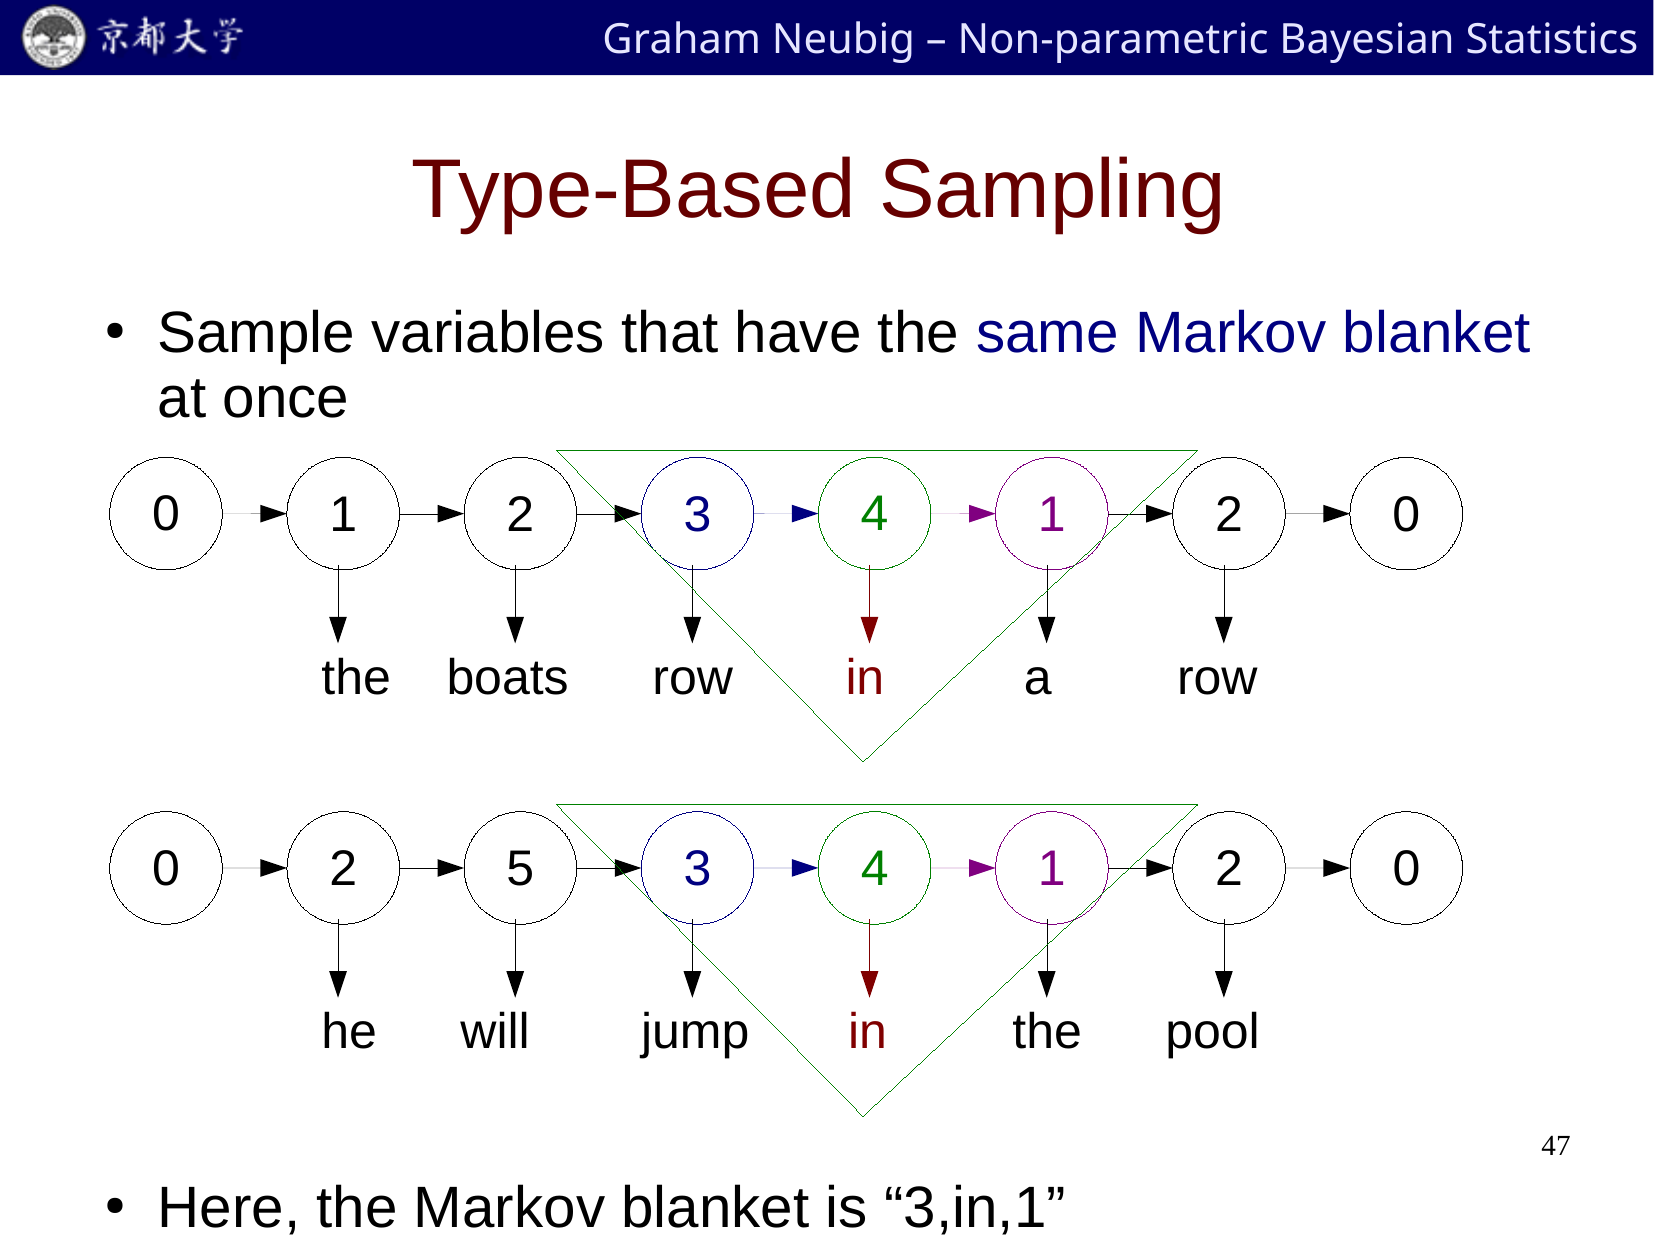

# Type-Based Sampling
Sample variables that have the same Markov blanket at once
Here, the Markov blanket is “3,in,1”
0
4
1
2
3
1
2
0
the boats row in a row
0
4
2
5
3
1
2
0
he will jump in the pool
47